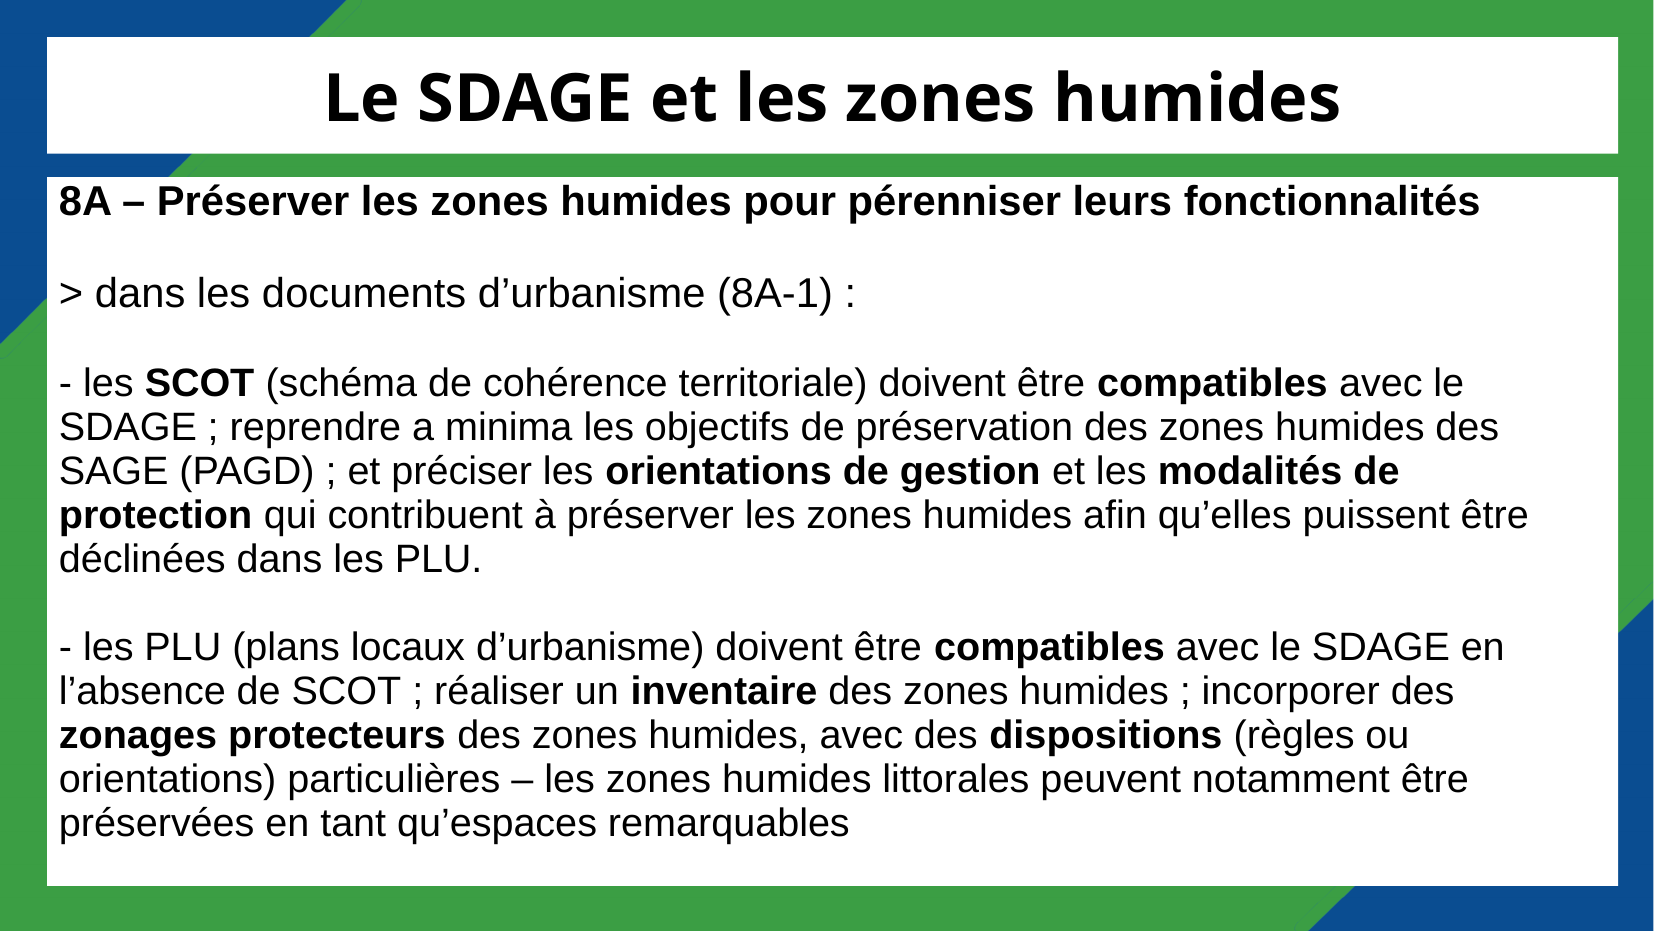

# Le SDAGE et les zones humides
8A – Préserver les zones humides pour pérenniser leurs fonctionnalités
> dans les documents d’urbanisme (8A-1) :
- les SCOT (schéma de cohérence territoriale) doivent être compatibles avec le SDAGE ; reprendre a minima les objectifs de préservation des zones humides des SAGE (PAGD) ; et préciser les orientations de gestion et les modalités de protection qui contribuent à préserver les zones humides afin qu’elles puissent être déclinées dans les PLU.
- les PLU (plans locaux d’urbanisme) doivent être compatibles avec le SDAGE en l’absence de SCOT ; réaliser un inventaire des zones humides ; incorporer des zonages protecteurs des zones humides, avec des dispositions (règles ou orientations) particulières – les zones humides littorales peuvent notamment être préservées en tant qu’espaces remarquables